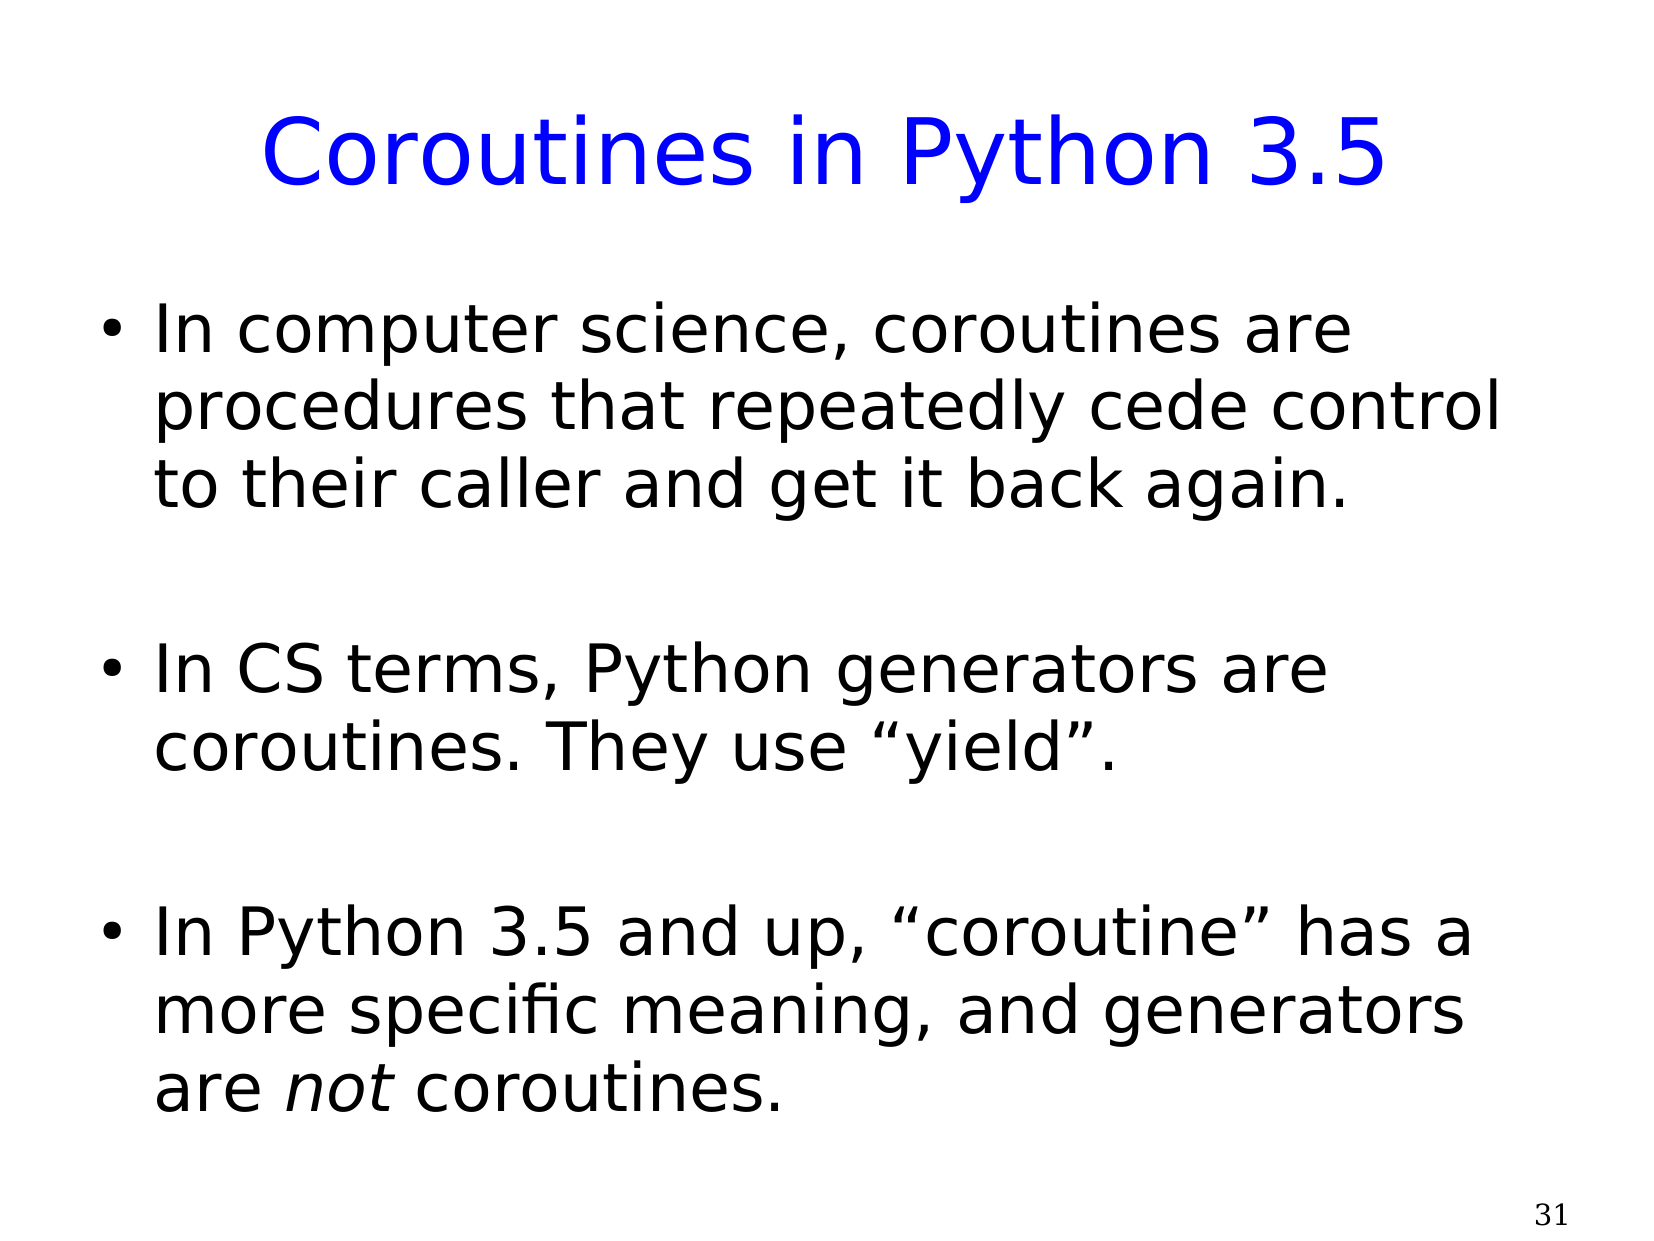

# Coroutines in Python 3.5
In computer science, coroutines are procedures that repeatedly cede control to their caller and get it back again.
In CS terms, Python generators are coroutines. They use “yield”.
In Python 3.5 and up, “coroutine” has a more specific meaning, and generators are not coroutines.
31